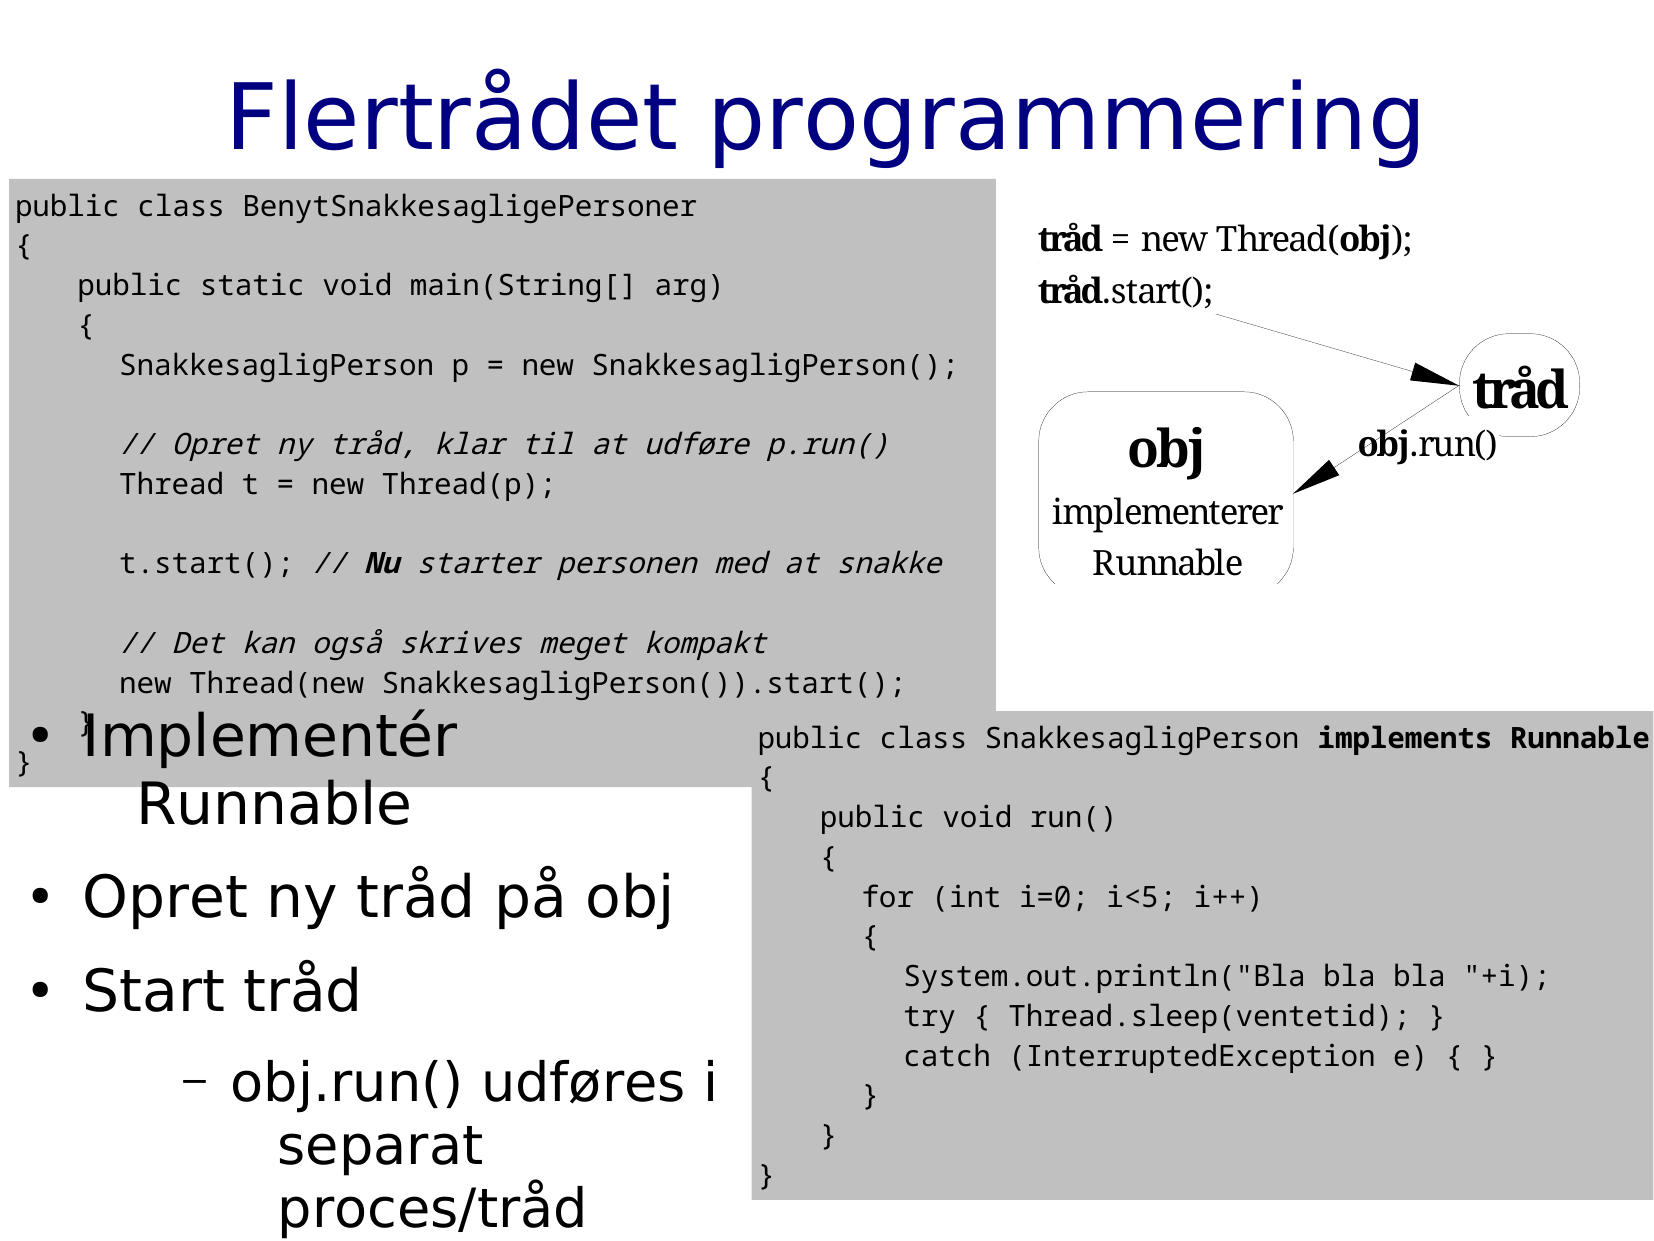

# Flertrådet programmering
public class BenytSnakkesagligePersoner
{
	public static void main(String[] arg)
	{
		SnakkesagligPerson p = new SnakkesagligPerson();
		// Opret ny tråd, klar til at udføre p.run()
		Thread t = new Thread(p);
		t.start(); // Nu starter personen med at snakke
		// Det kan også skrives meget kompakt
		new Thread(new SnakkesagligPerson()).start();
	}
}
Implementér Runnable
Opret ny tråd på obj
Start tråd
obj.run() udføres i separat proces/tråd
public class SnakkesagligPerson implements Runnable
{
	public void run()
	{
		for (int i=0; i<5; i++)
		{
			System.out.println("Bla bla bla "+i);
			try { Thread.sleep(ventetid); }
			catch (InterruptedException e) { }
		}
	}
}